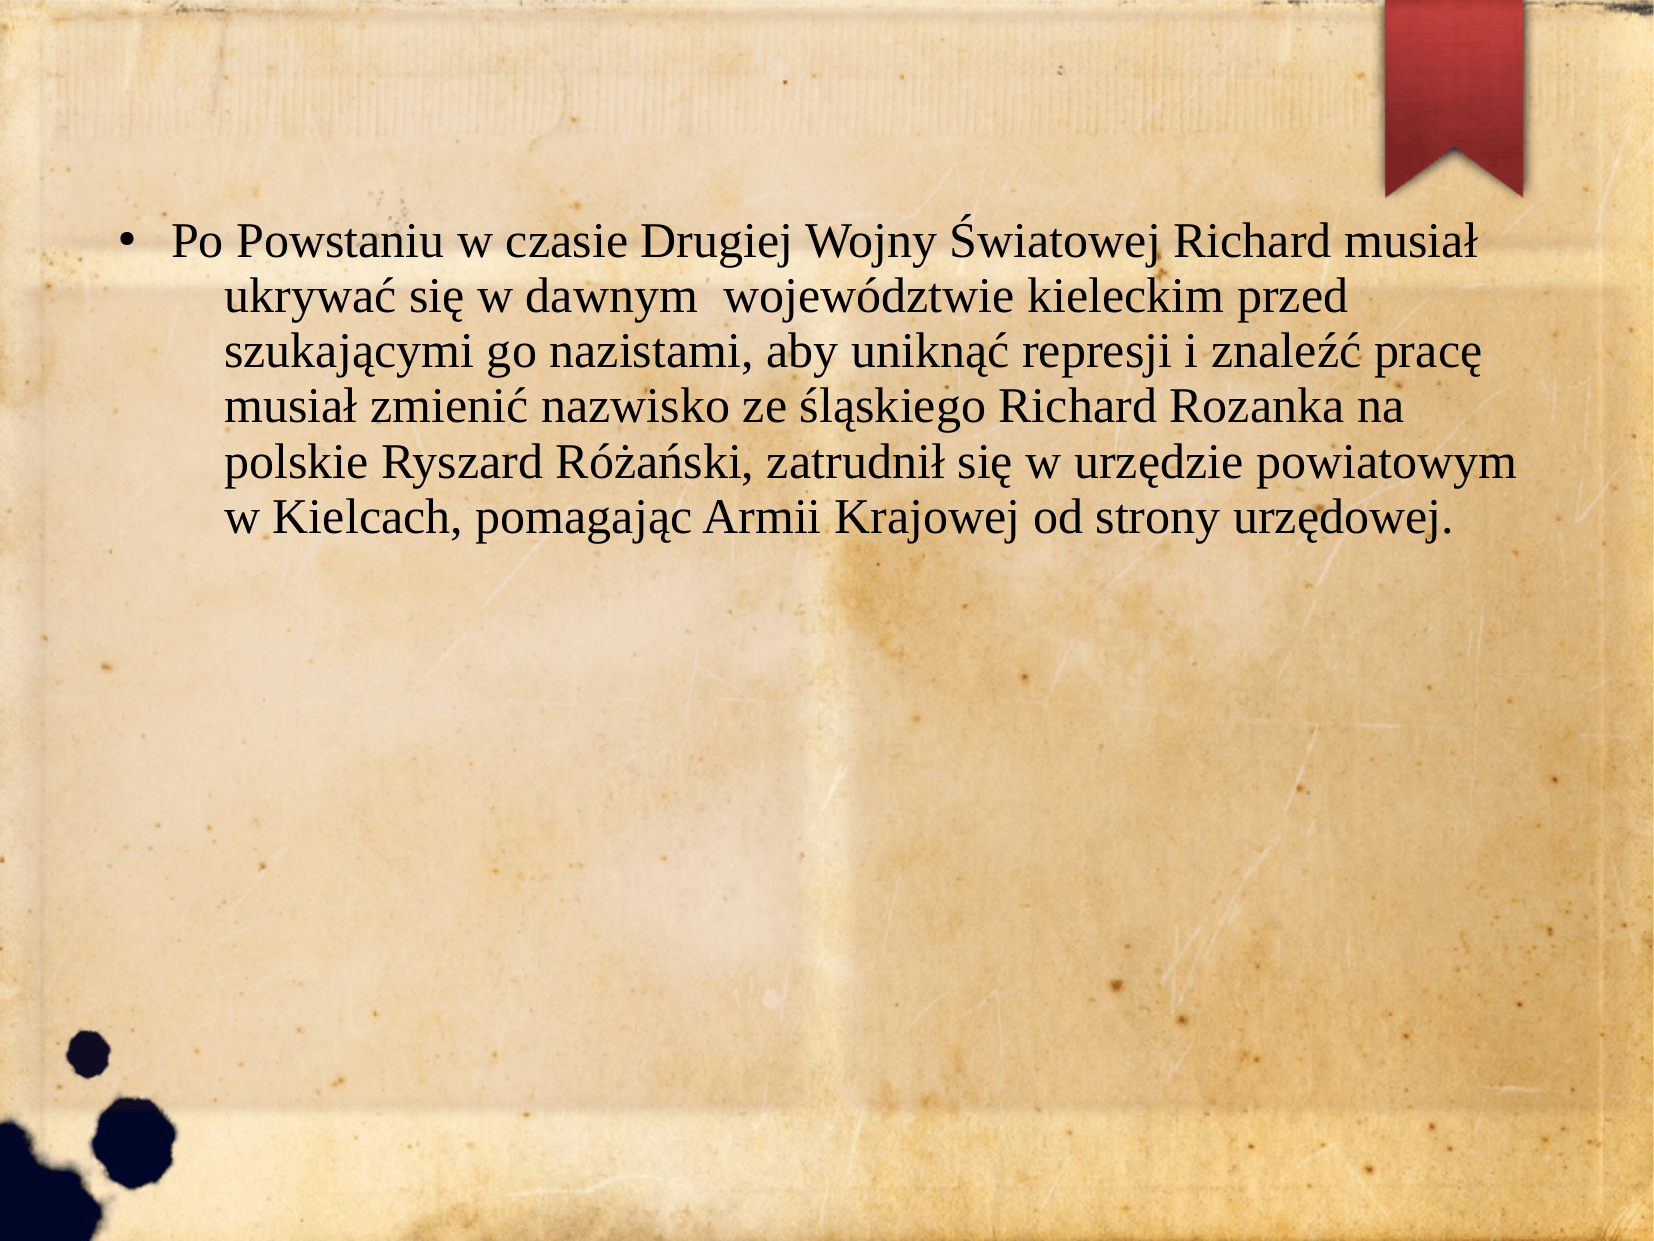

# Po Powstaniu w czasie Drugiej Wojny Światowej Richard musiał ukrywać się w dawnym województwie kieleckim przed szukającymi go nazistami, aby uniknąć represji i znaleźć pracę musiał zmienić nazwisko ze śląskiego Richard Rozanka na polskie Ryszard Różański, zatrudnił się w urzędzie powiatowym w Kielcach, pomagając Armii Krajowej od strony urzędowej.